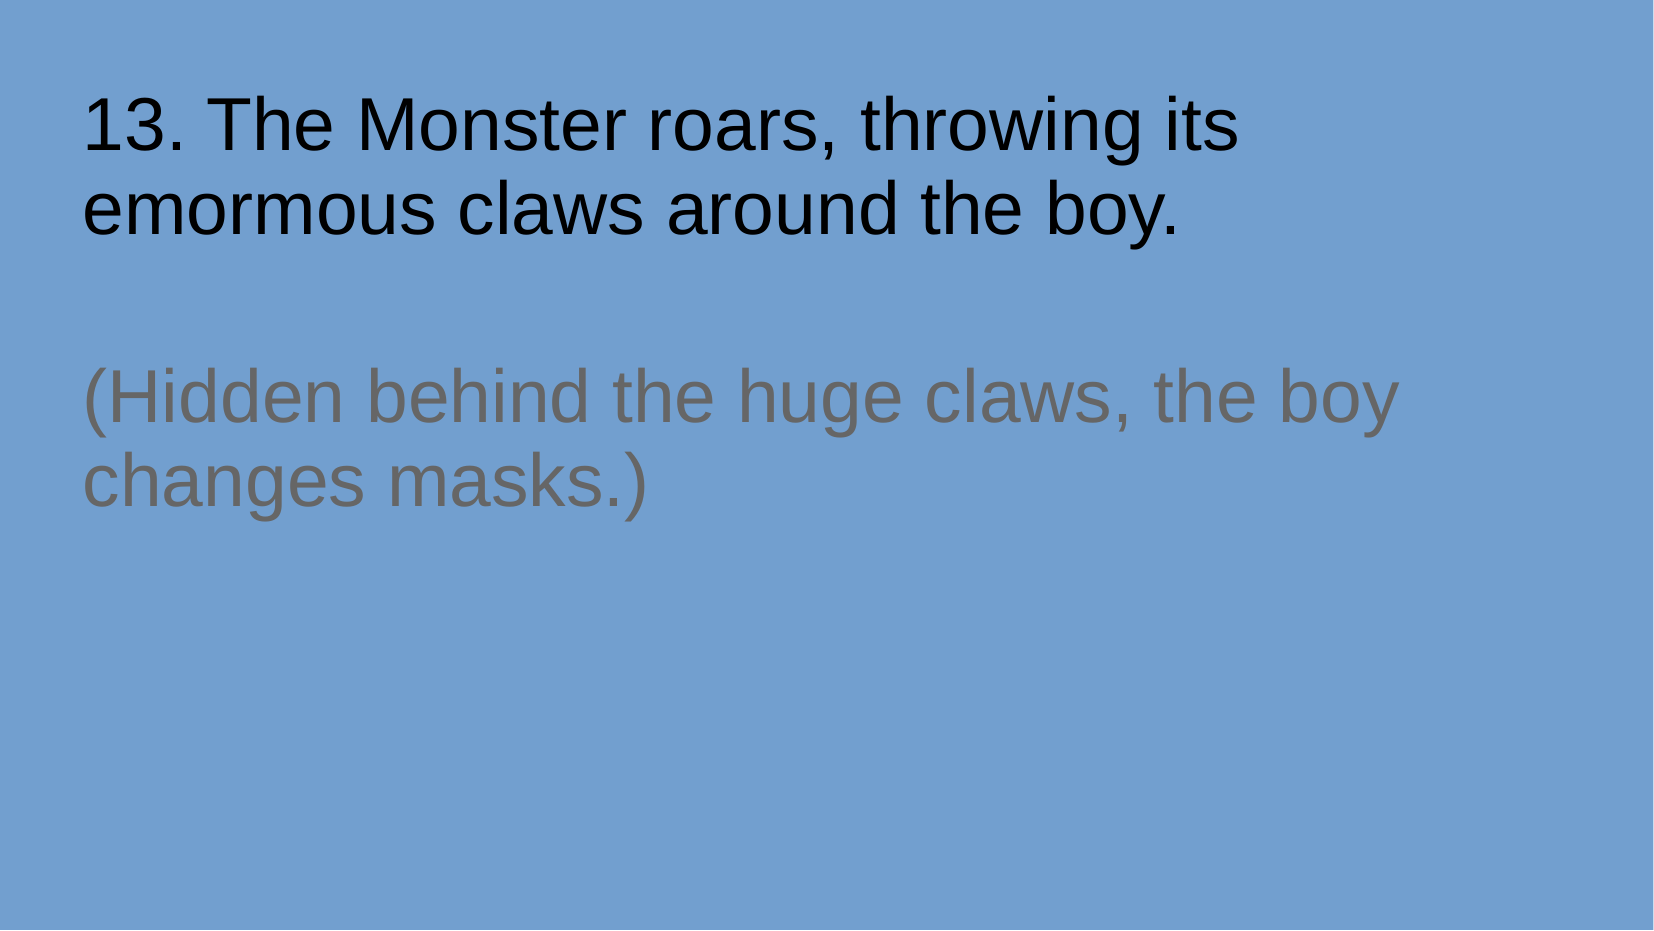

# 13. The Monster roars, throwing its emormous claws around the boy.
(Hidden behind the huge claws, the boy changes masks.)